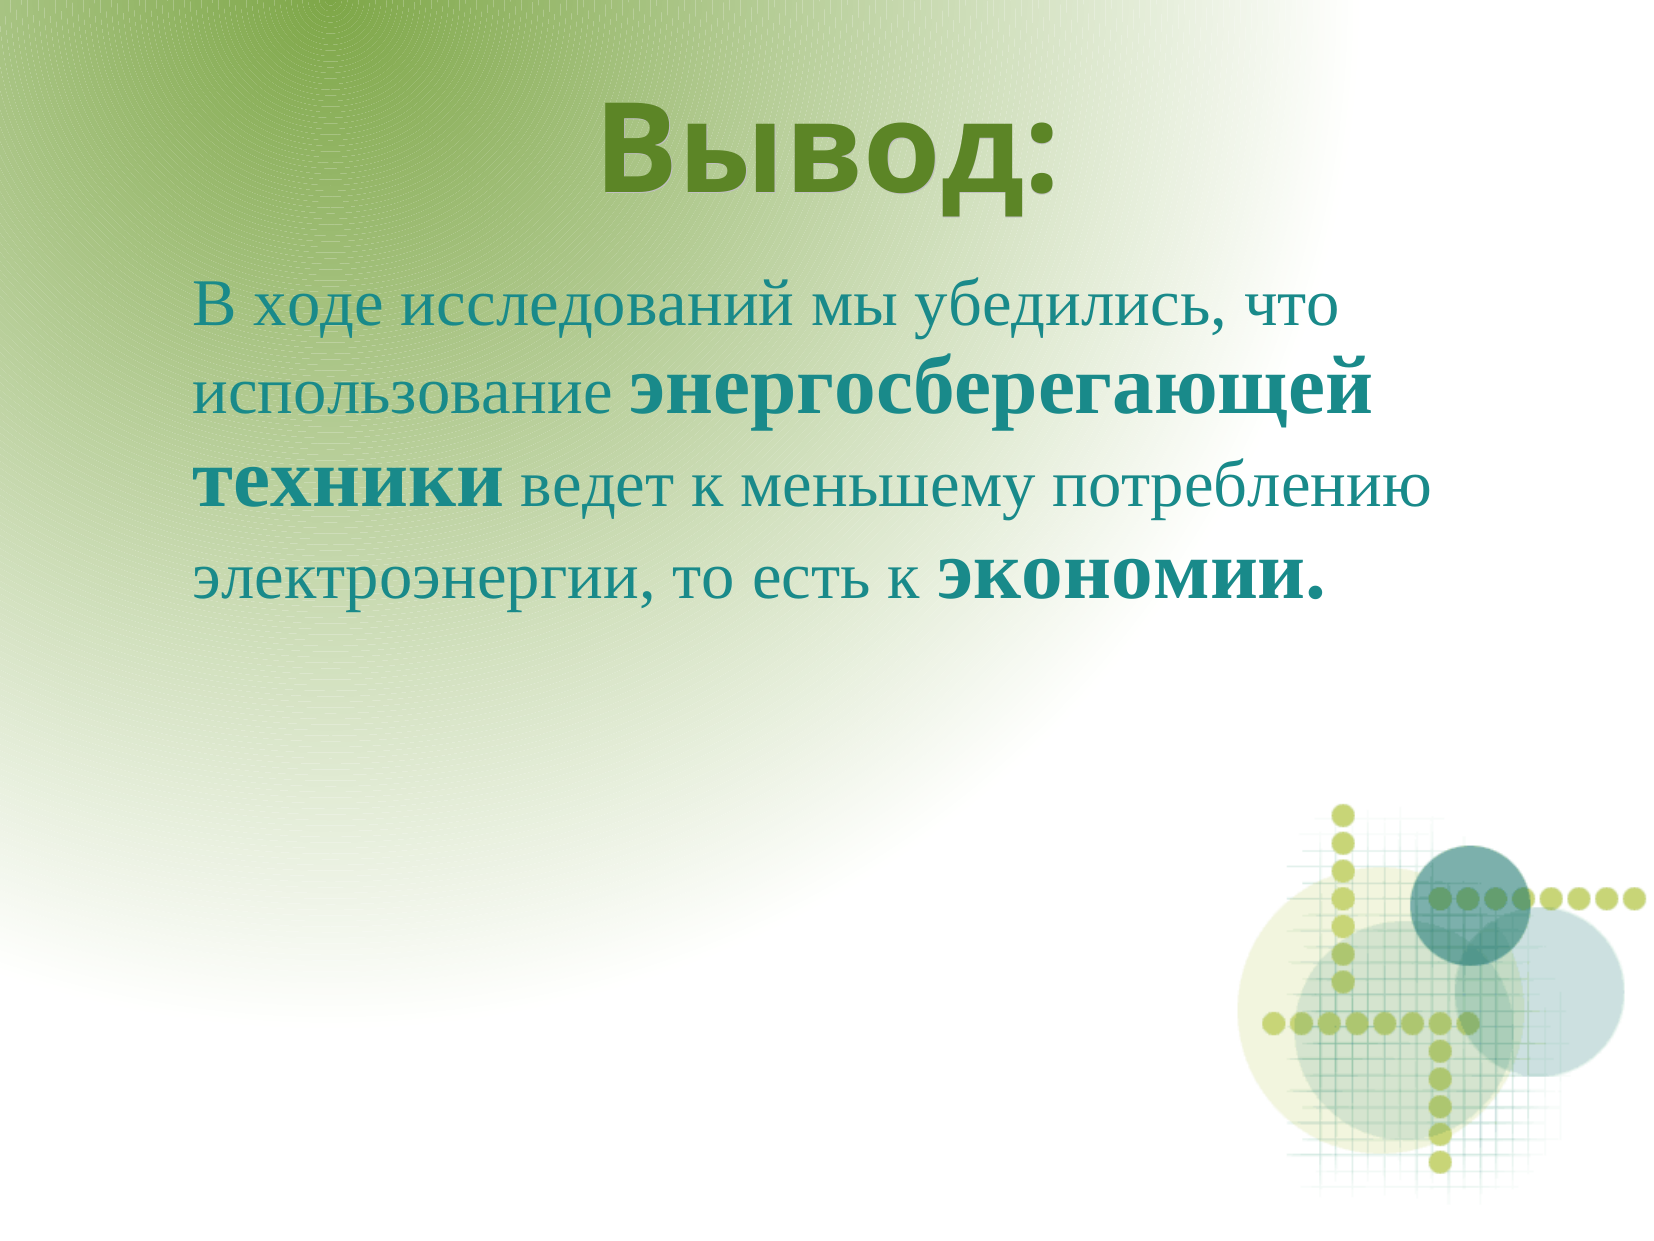

# Вывод:
В ходе исследований мы убедились, что использование энергосберегающей техники ведет к меньшему потреблению электроэнергии, то есть к экономии.